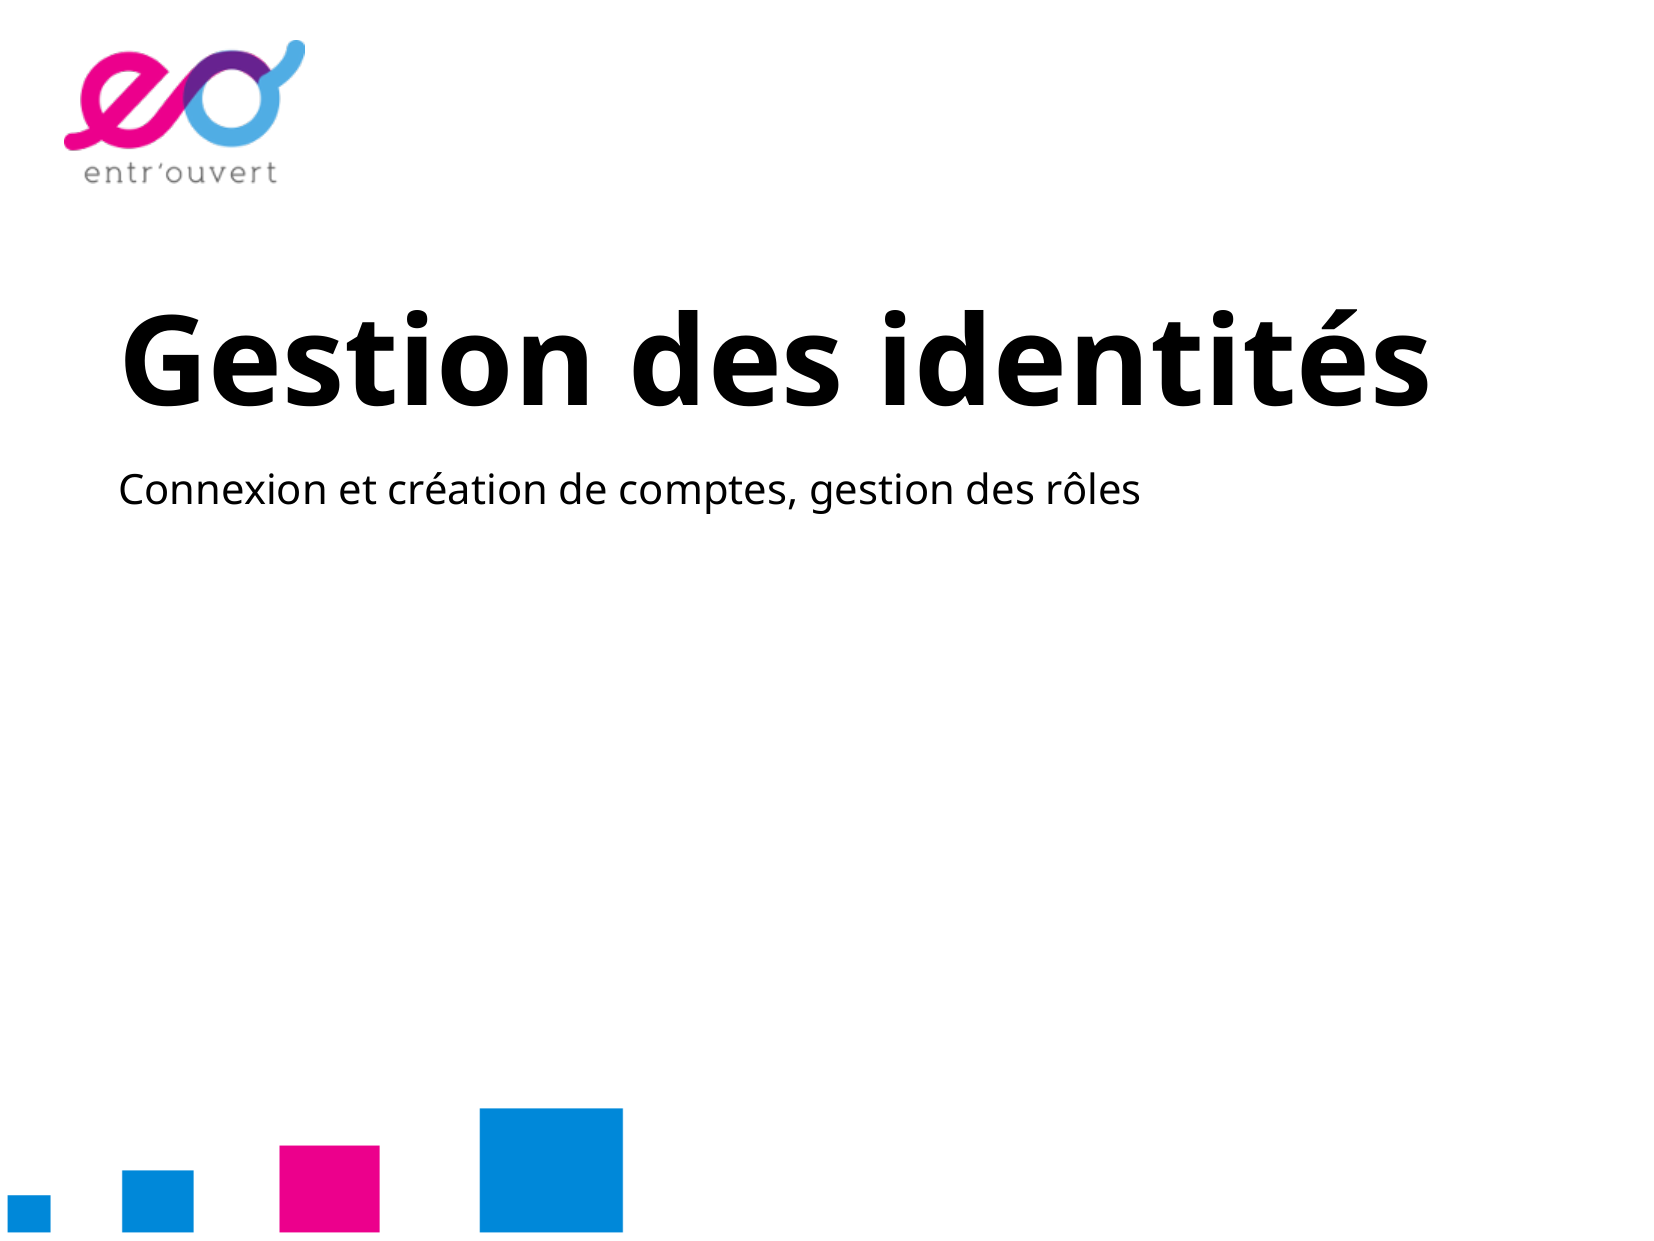

Gestion des identités
Connexion et création de comptes, gestion des rôles
#